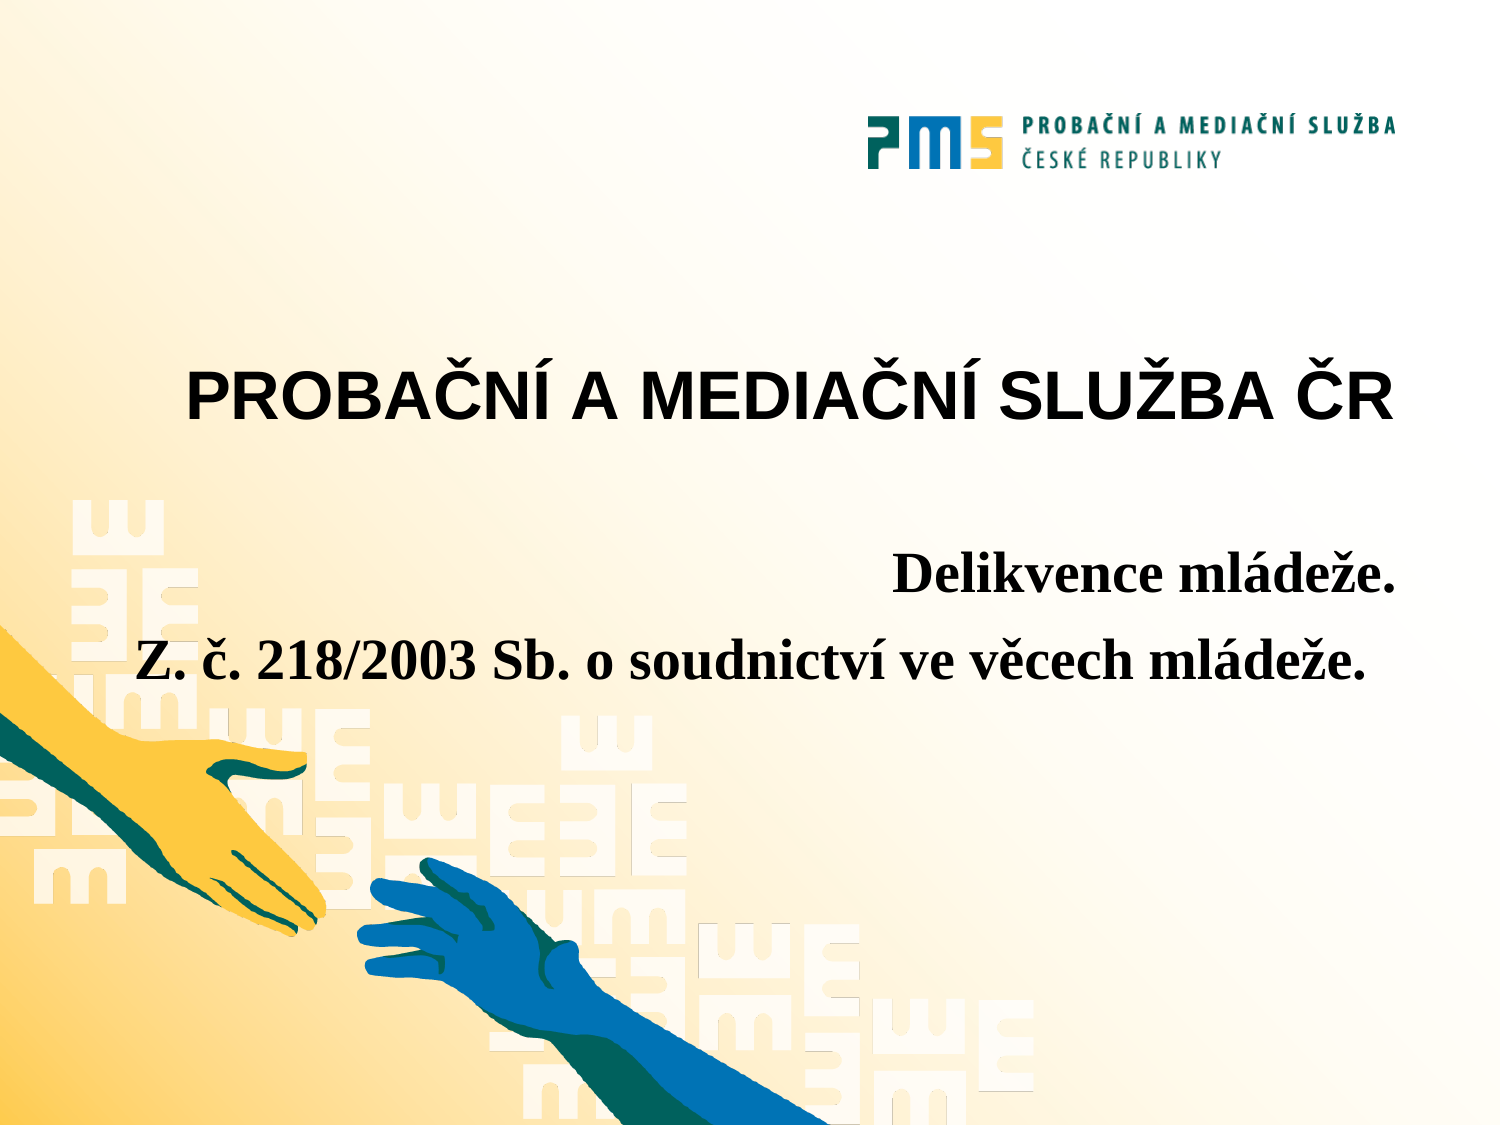

# PROBAČNÍ A MEDIAČNÍ SLUŽBA ČR
Delikvence mládeže.
Z. č. 218/2003 Sb. o soudnictví ve věcech mládeže.